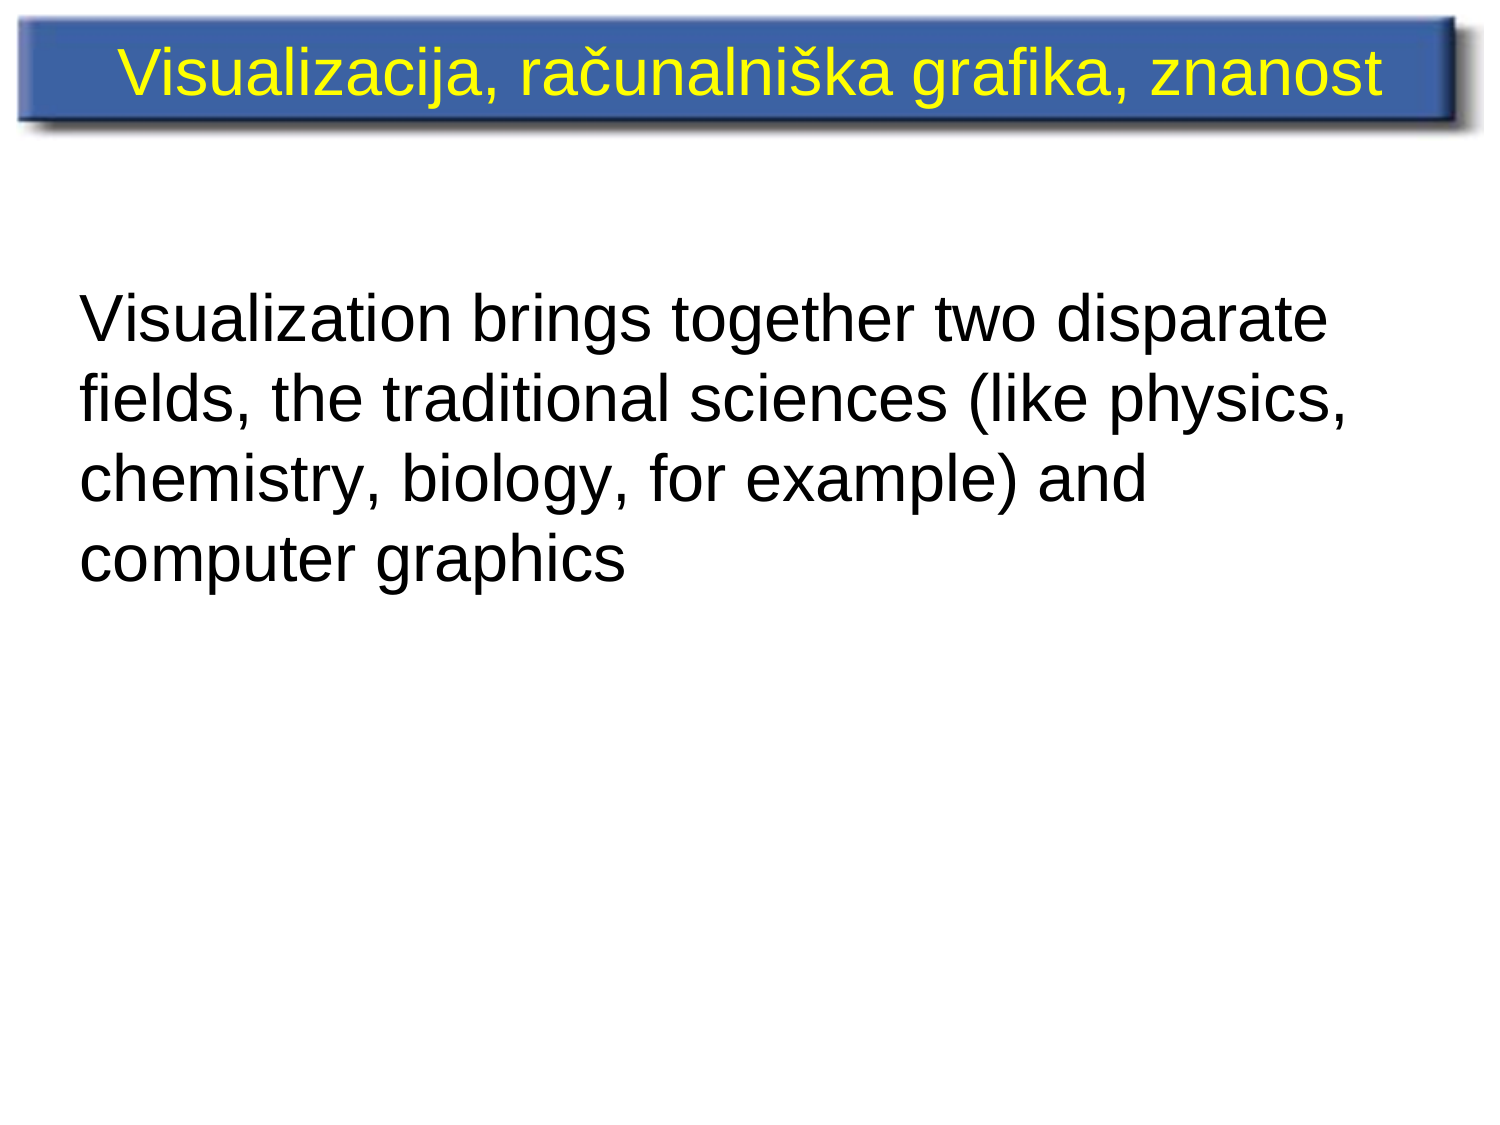

# Visualizacija, računalniška grafika, znanost
Visualization brings together two disparate fields, the traditional sciences (like physics, chemistry, biology, for example) and computer graphics